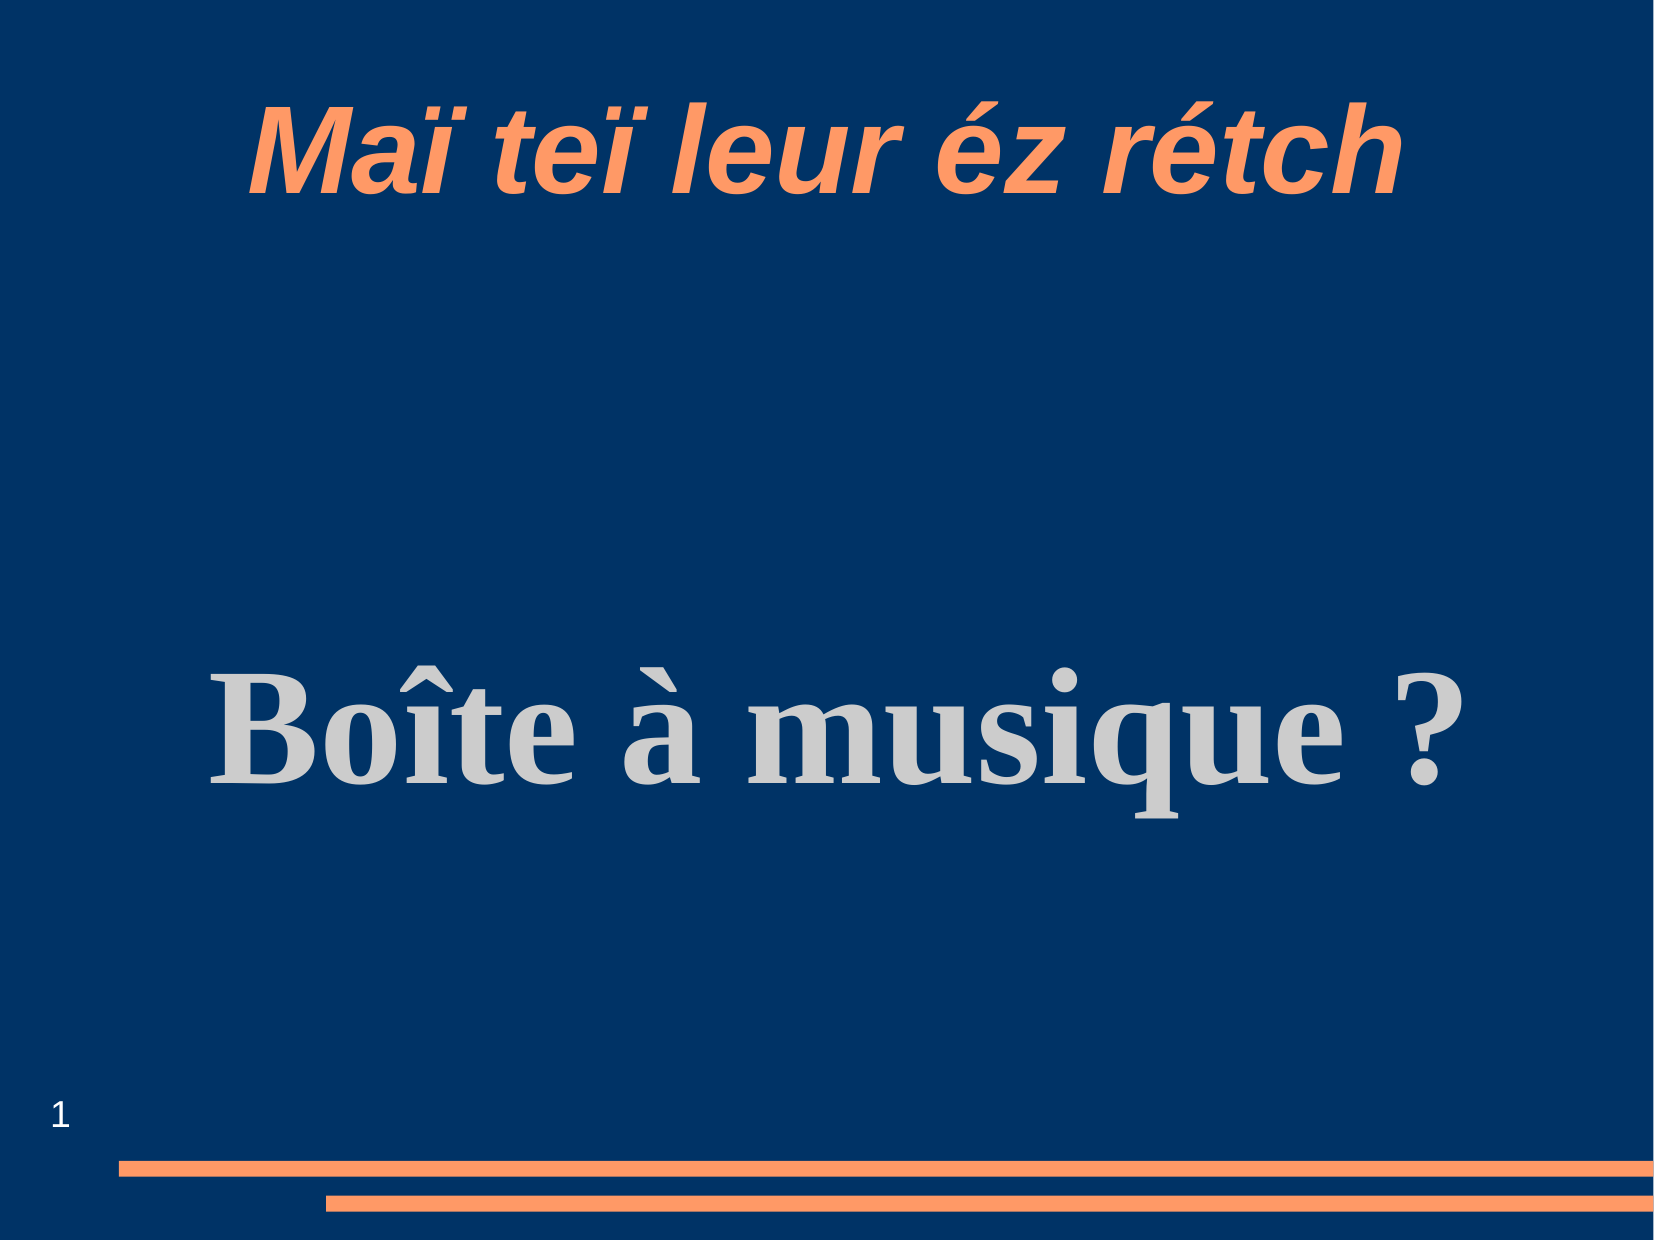

# Maï teï leur éz rétch
Boîte à musique ?